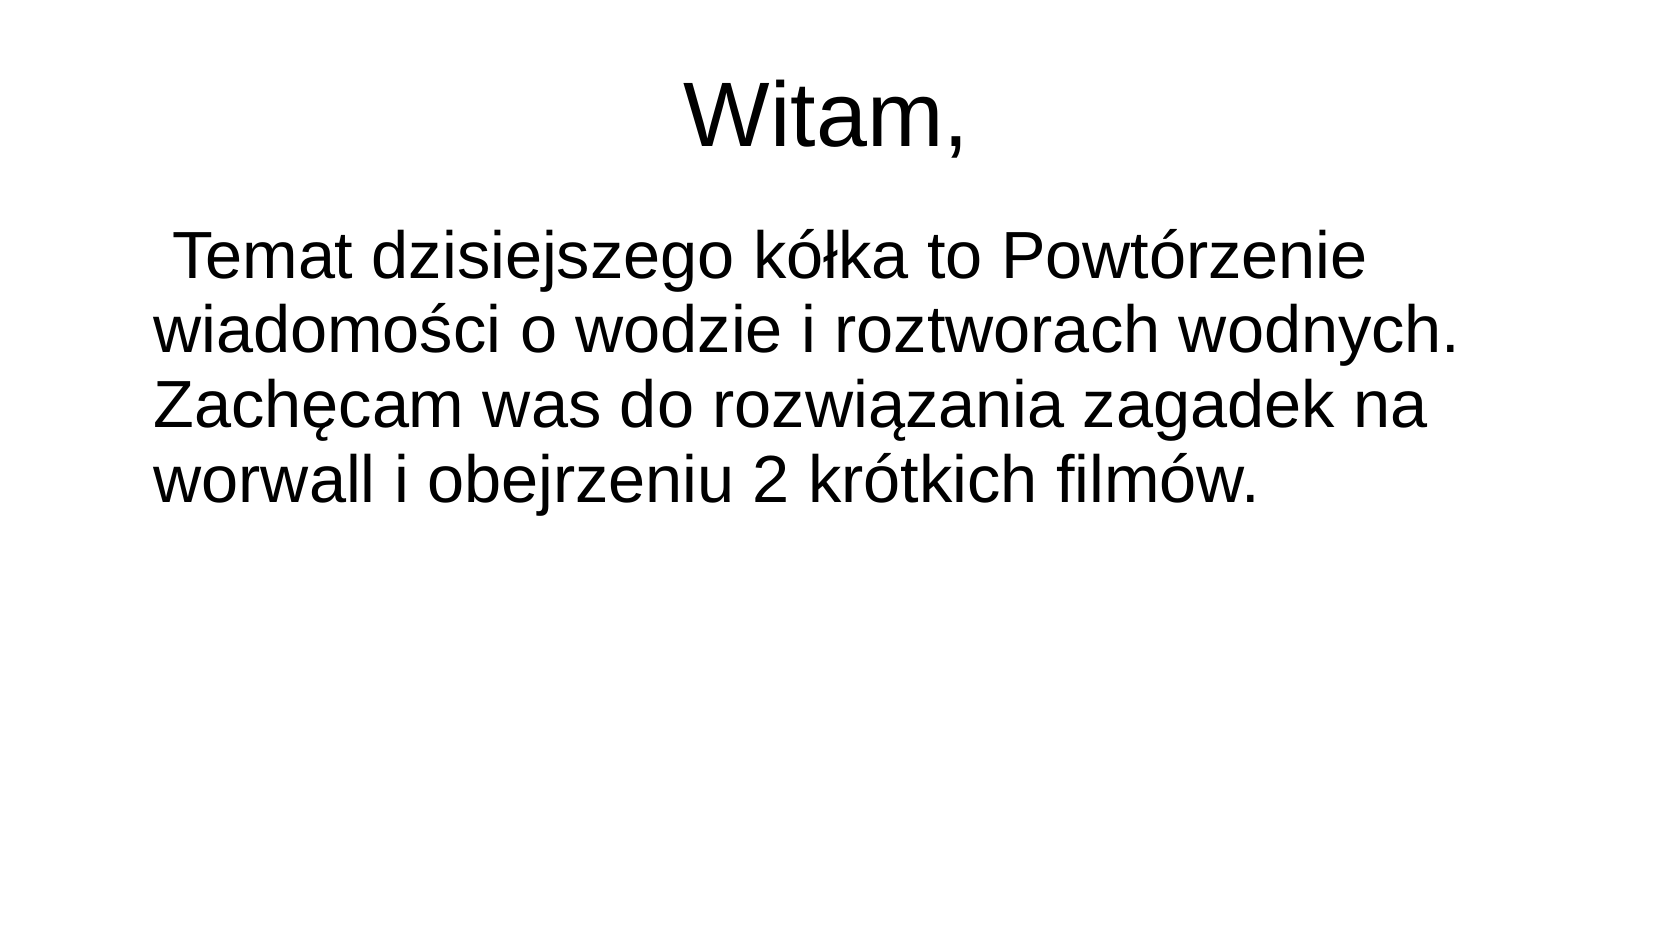

# Witam,
 Temat dzisiejszego kółka to Powtórzenie wiadomości o wodzie i roztworach wodnych. Zachęcam was do rozwiązania zagadek na worwall i obejrzeniu 2 krótkich filmów.